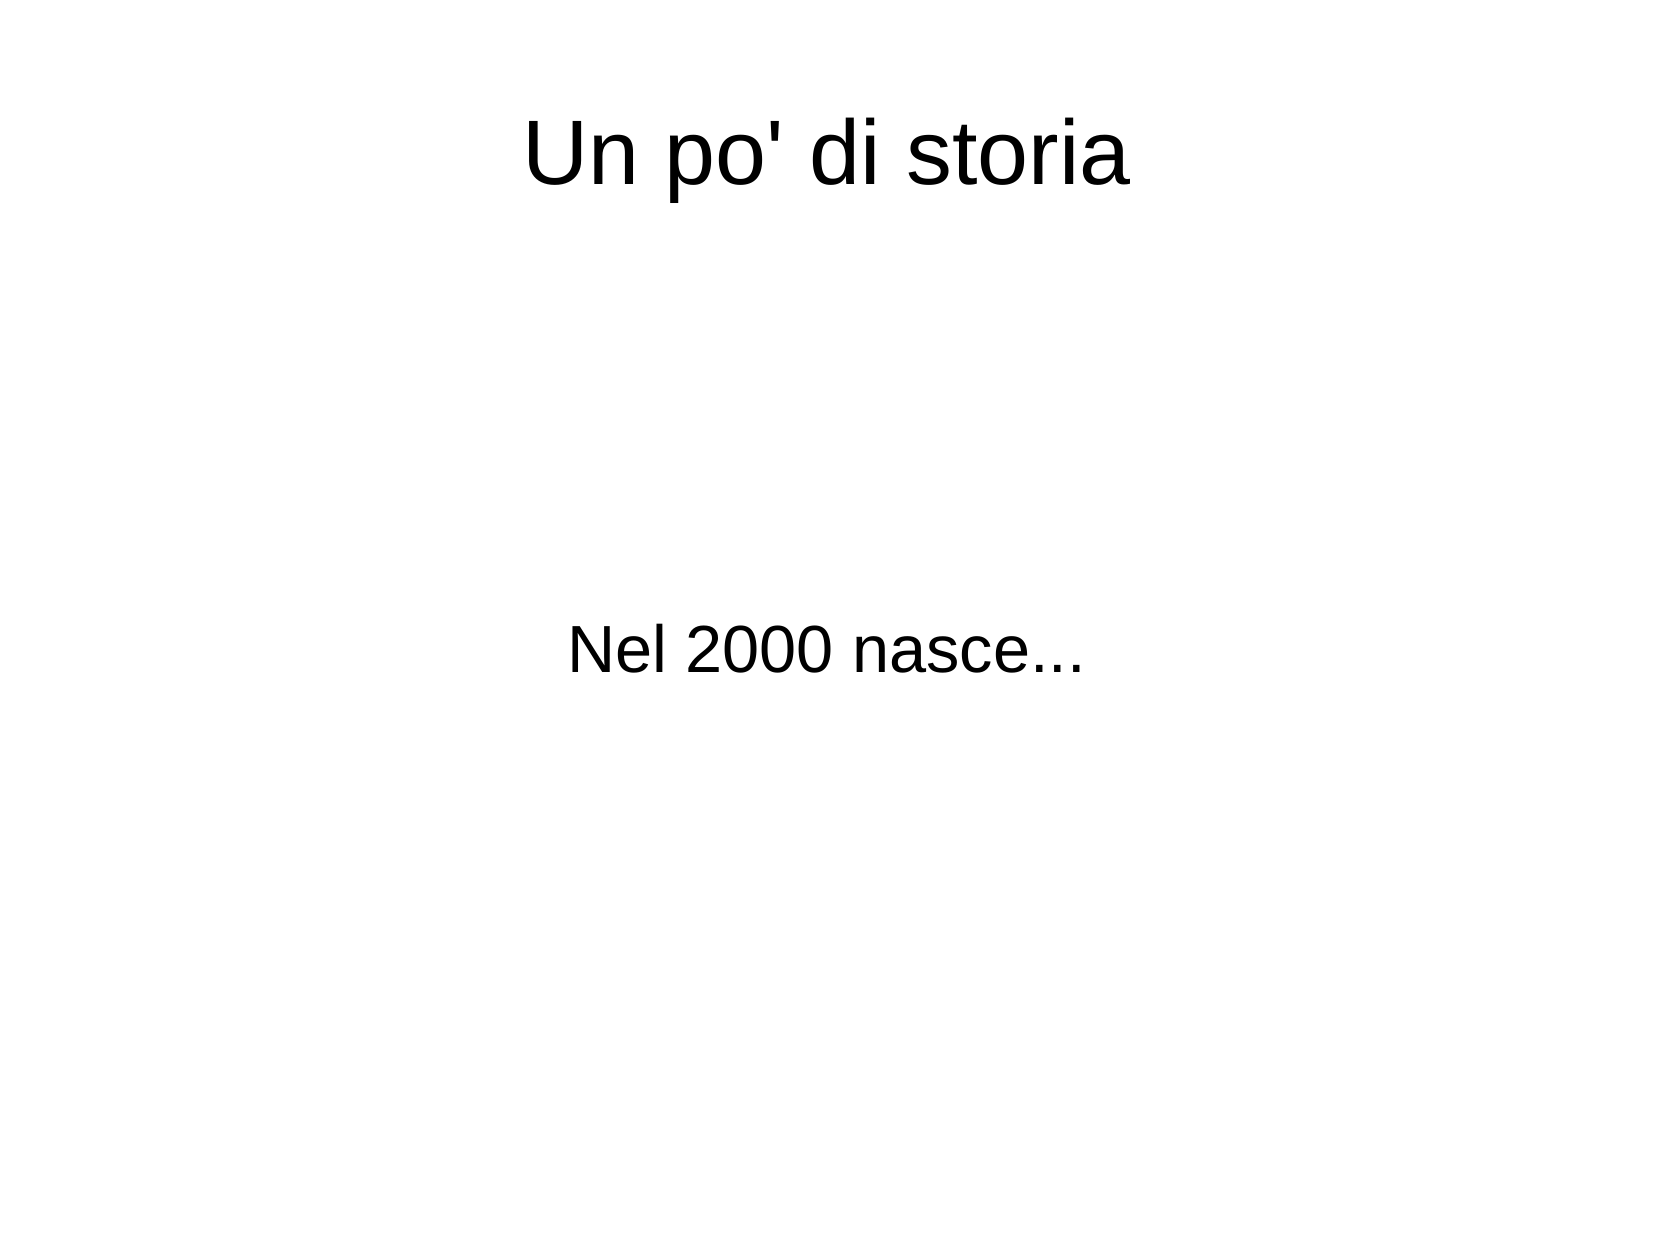

# Un po' di storia
Nel 2000 nasce...